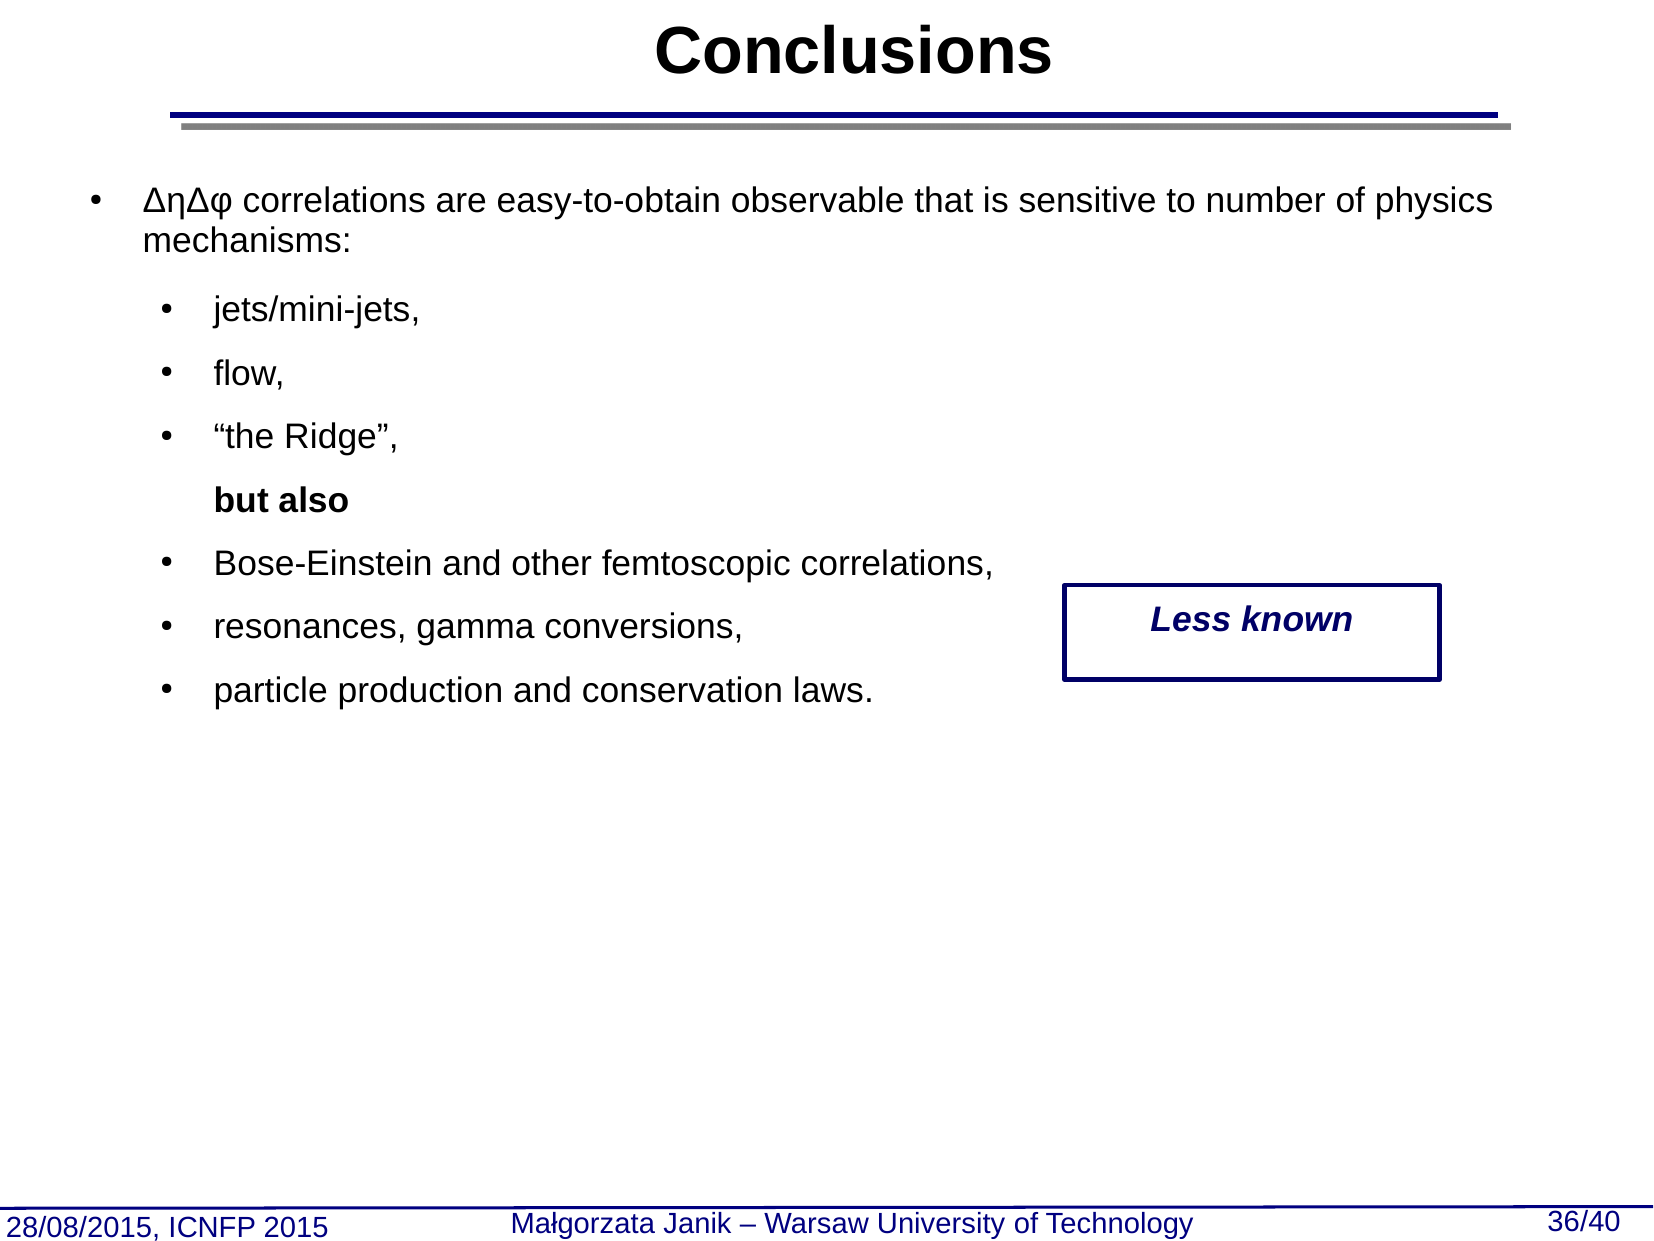

# Conclusions
ΔηΔφ correlations are easy-to-obtain observable that is sensitive to number of physics mechanisms:
jets/mini-jets,
flow,
“the Ridge”,
but also
Bose-Einstein and other femtoscopic correlations,
resonances, gamma conversions,
particle production and conservation laws.
Less known